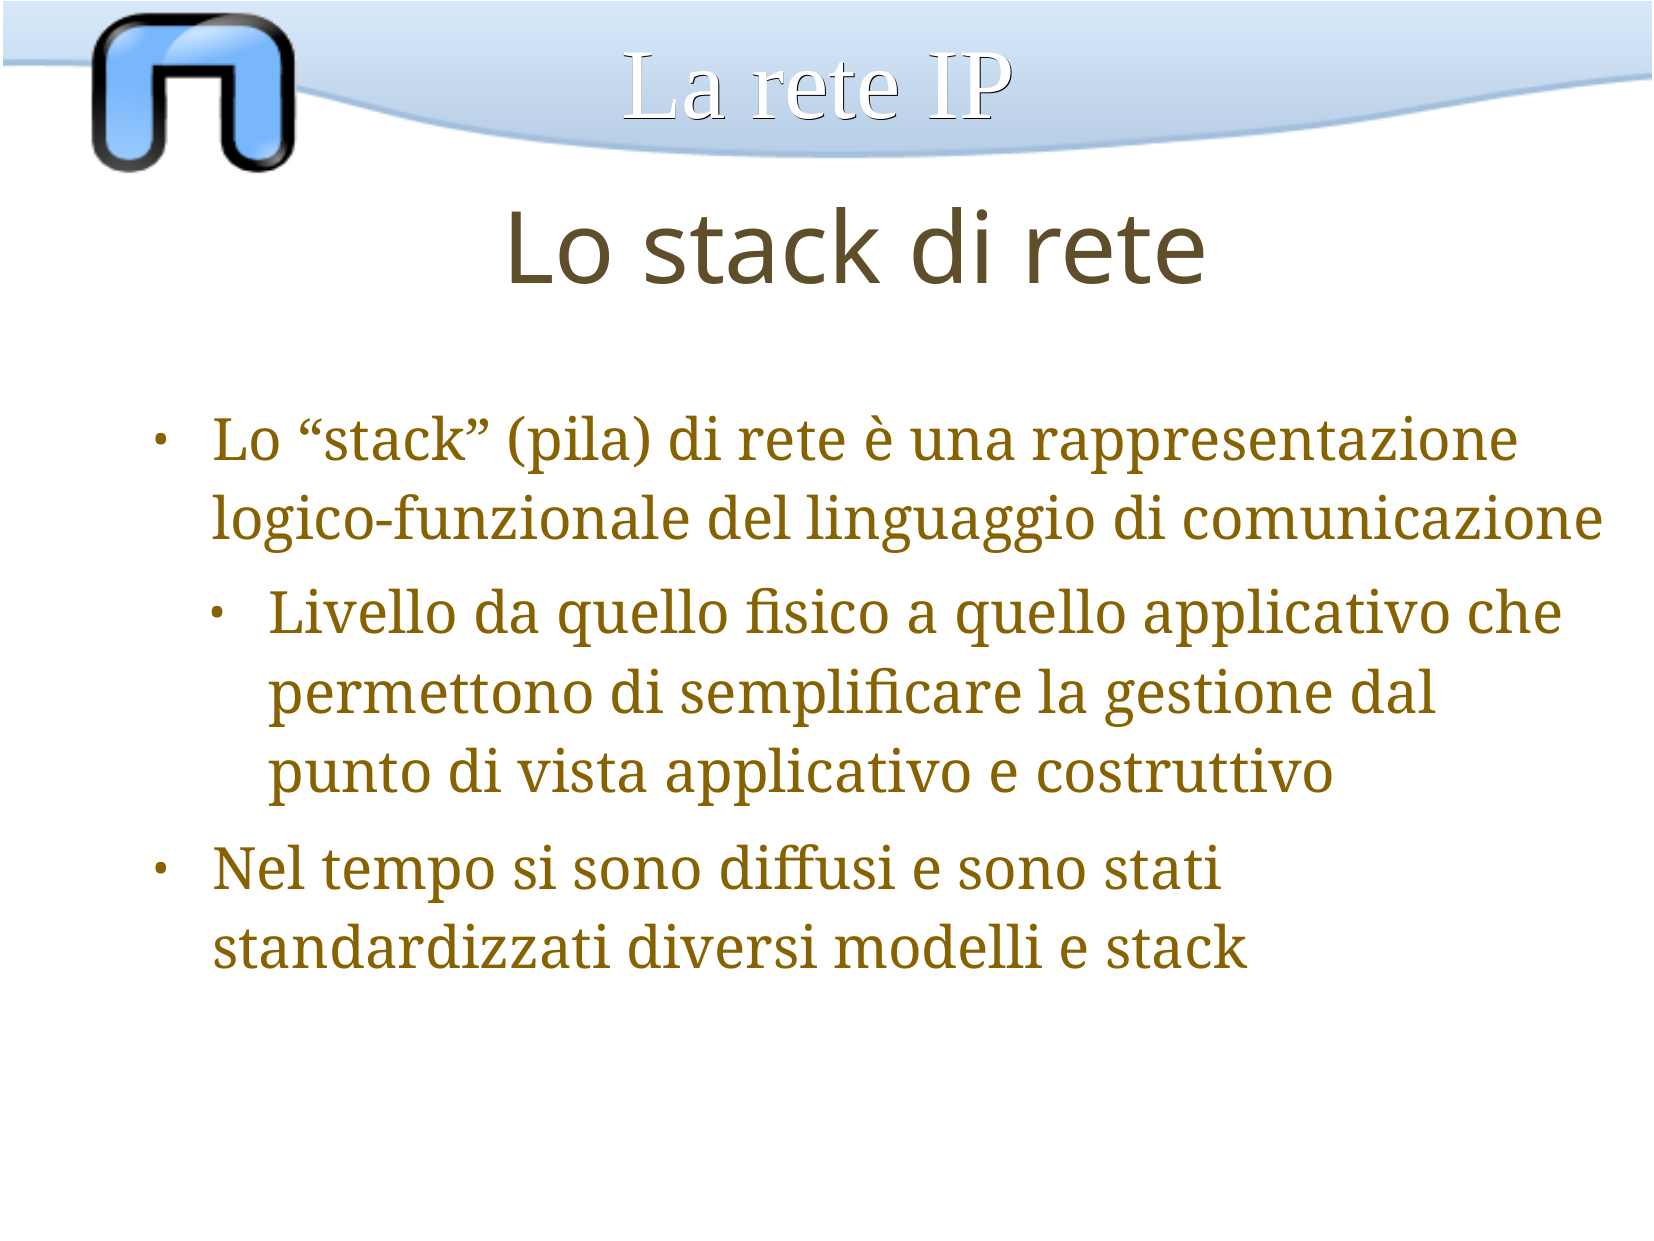

La rete IP
Lo stack di rete
# Lo “stack” (pila) di rete è una rappresentazione logico-funzionale del linguaggio di comunicazione
Livello da quello fisico a quello applicativo che permettono di semplificare la gestione dal punto di vista applicativo e costruttivo
Nel tempo si sono diffusi e sono stati standardizzati diversi modelli e stack